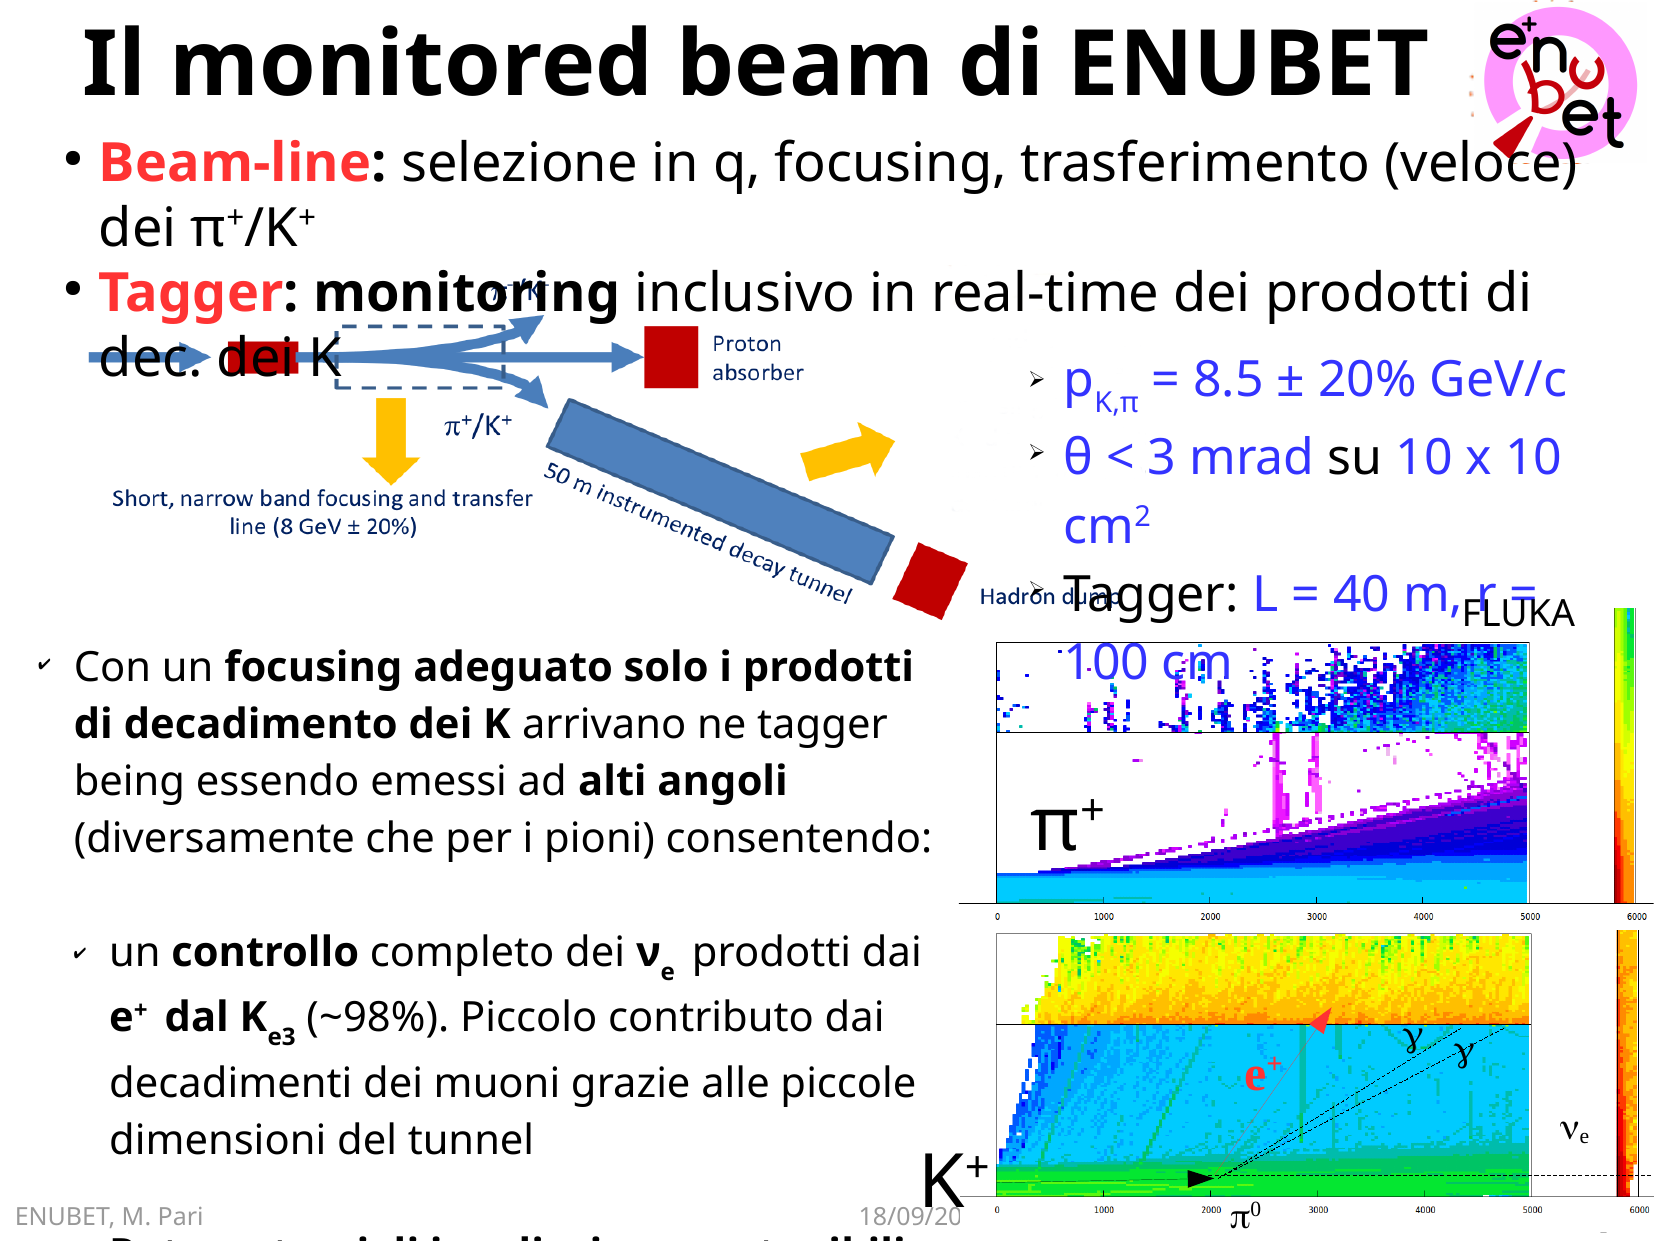

# Il monitored beam di ENUBET
Beam-line: selezione in q, focusing, trasferimento (veloce) dei π+/K+
Tagger: monitoring inclusivo in real-time dei prodotti di dec. dei K
pK,π = 8.5 ± 20% GeV/c
θ < 3 mrad su 10 x 10 cm2
Tagger: L = 40 m, r = 100 cm
FLUKA
Con un focusing adeguato solo i prodotti di decadimento dei K arrivano ne tagger being essendo emessi ad alti angoli (diversamente che per i pioni) consentendo:
un controllo completo dei νe prodotti dai e+ dal Ke3 (~98%). Piccolo contributo dai decadimenti dei muoni grazie alle piccole dimensioni del tunnel
Rates e tassi di irradiazione sostenibili
< 500 kHz/cm2, O(~1 kGy)
π+
g
g
e+
ne
K+
p0